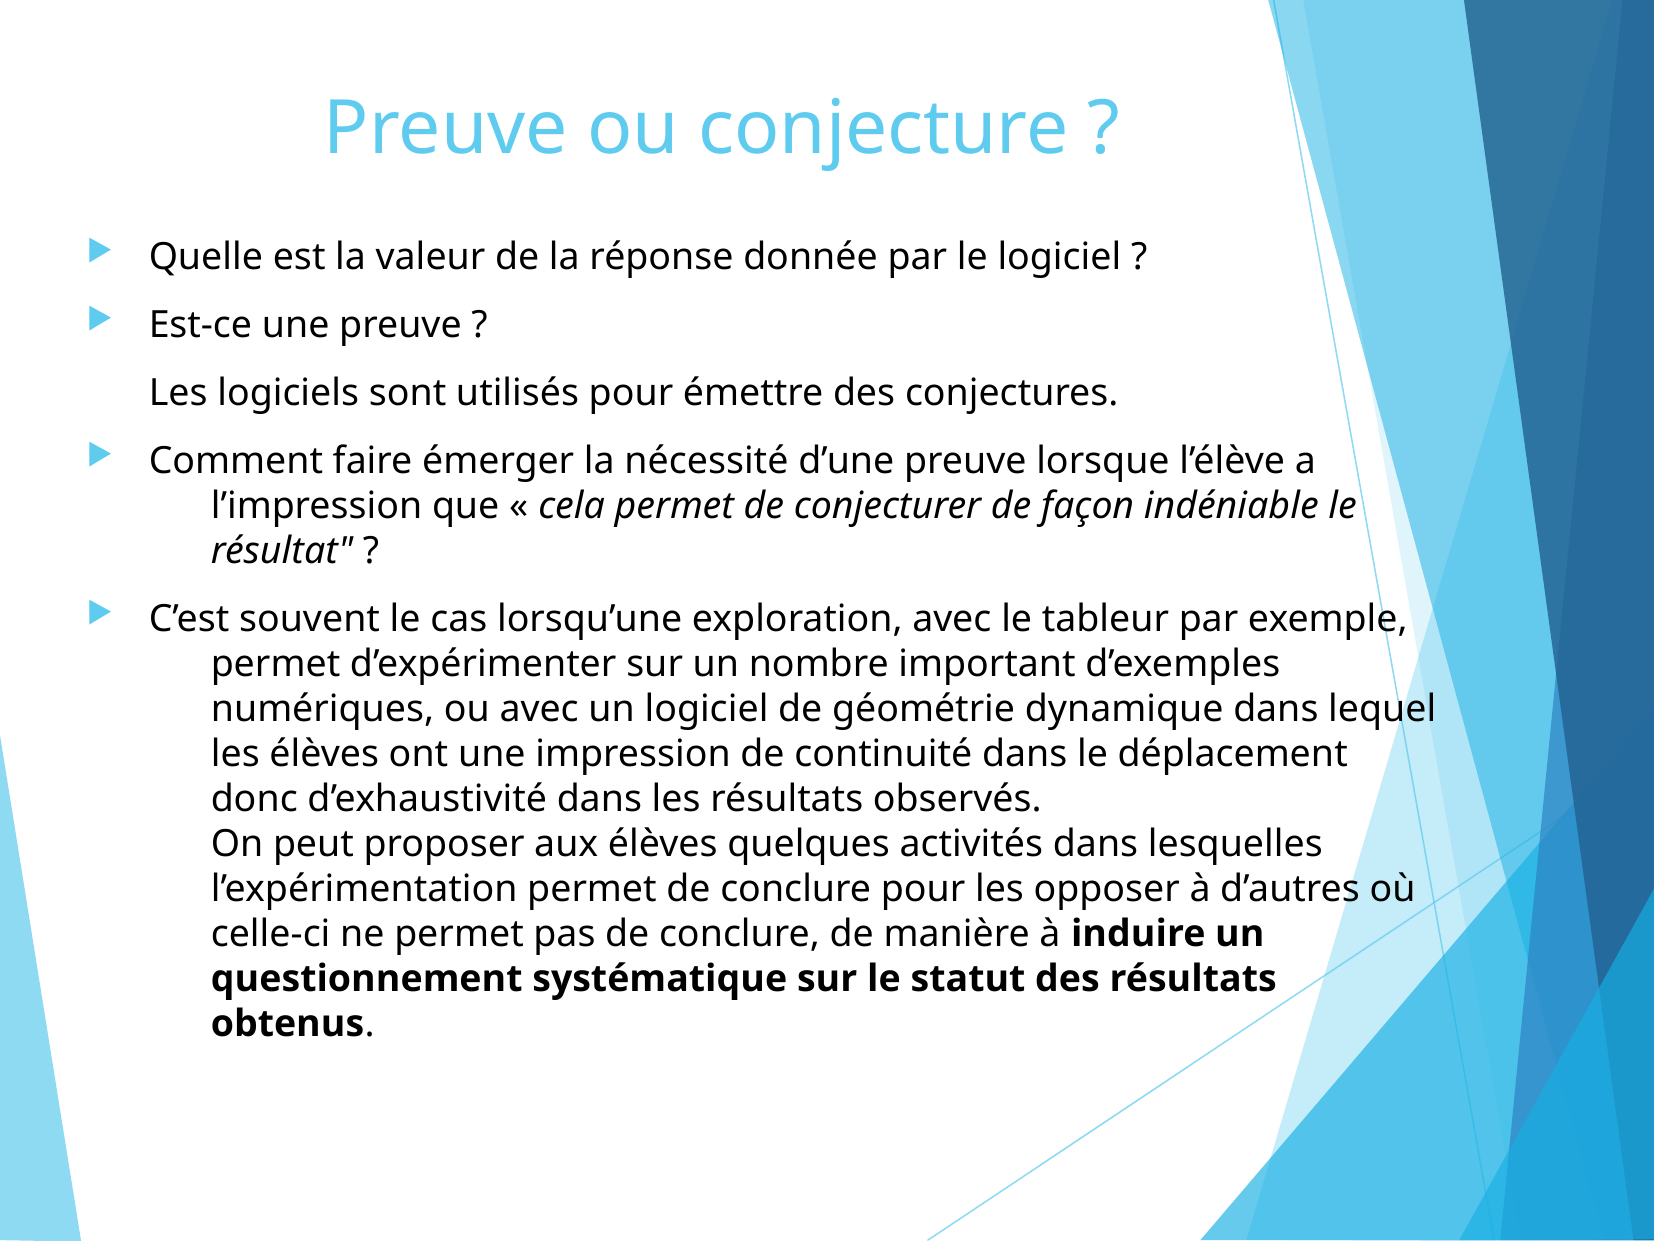

# Preuve ou conjecture ?
Quelle est la valeur de la réponse donnée par le logiciel ?
Est-ce une preuve ?
Les logiciels sont utilisés pour émettre des conjectures.
Comment faire émerger la nécessité d’une preuve lorsque l’élève a l’impression que « cela permet de conjecturer de façon indéniable le résultat" ?
C’est souvent le cas lorsqu’une exploration, avec le tableur par exemple, permet d’expérimenter sur un nombre important d’exemples numériques, ou avec un logiciel de géométrie dynamique dans lequel les élèves ont une impression de continuité dans le déplacement donc d’exhaustivité dans les résultats observés.
On peut proposer aux élèves quelques activités dans lesquelles l’expérimentation permet de conclure pour les opposer à d’autres où celle-ci ne permet pas de conclure, de manière à induire un questionnement systématique sur le statut des résultats obtenus.